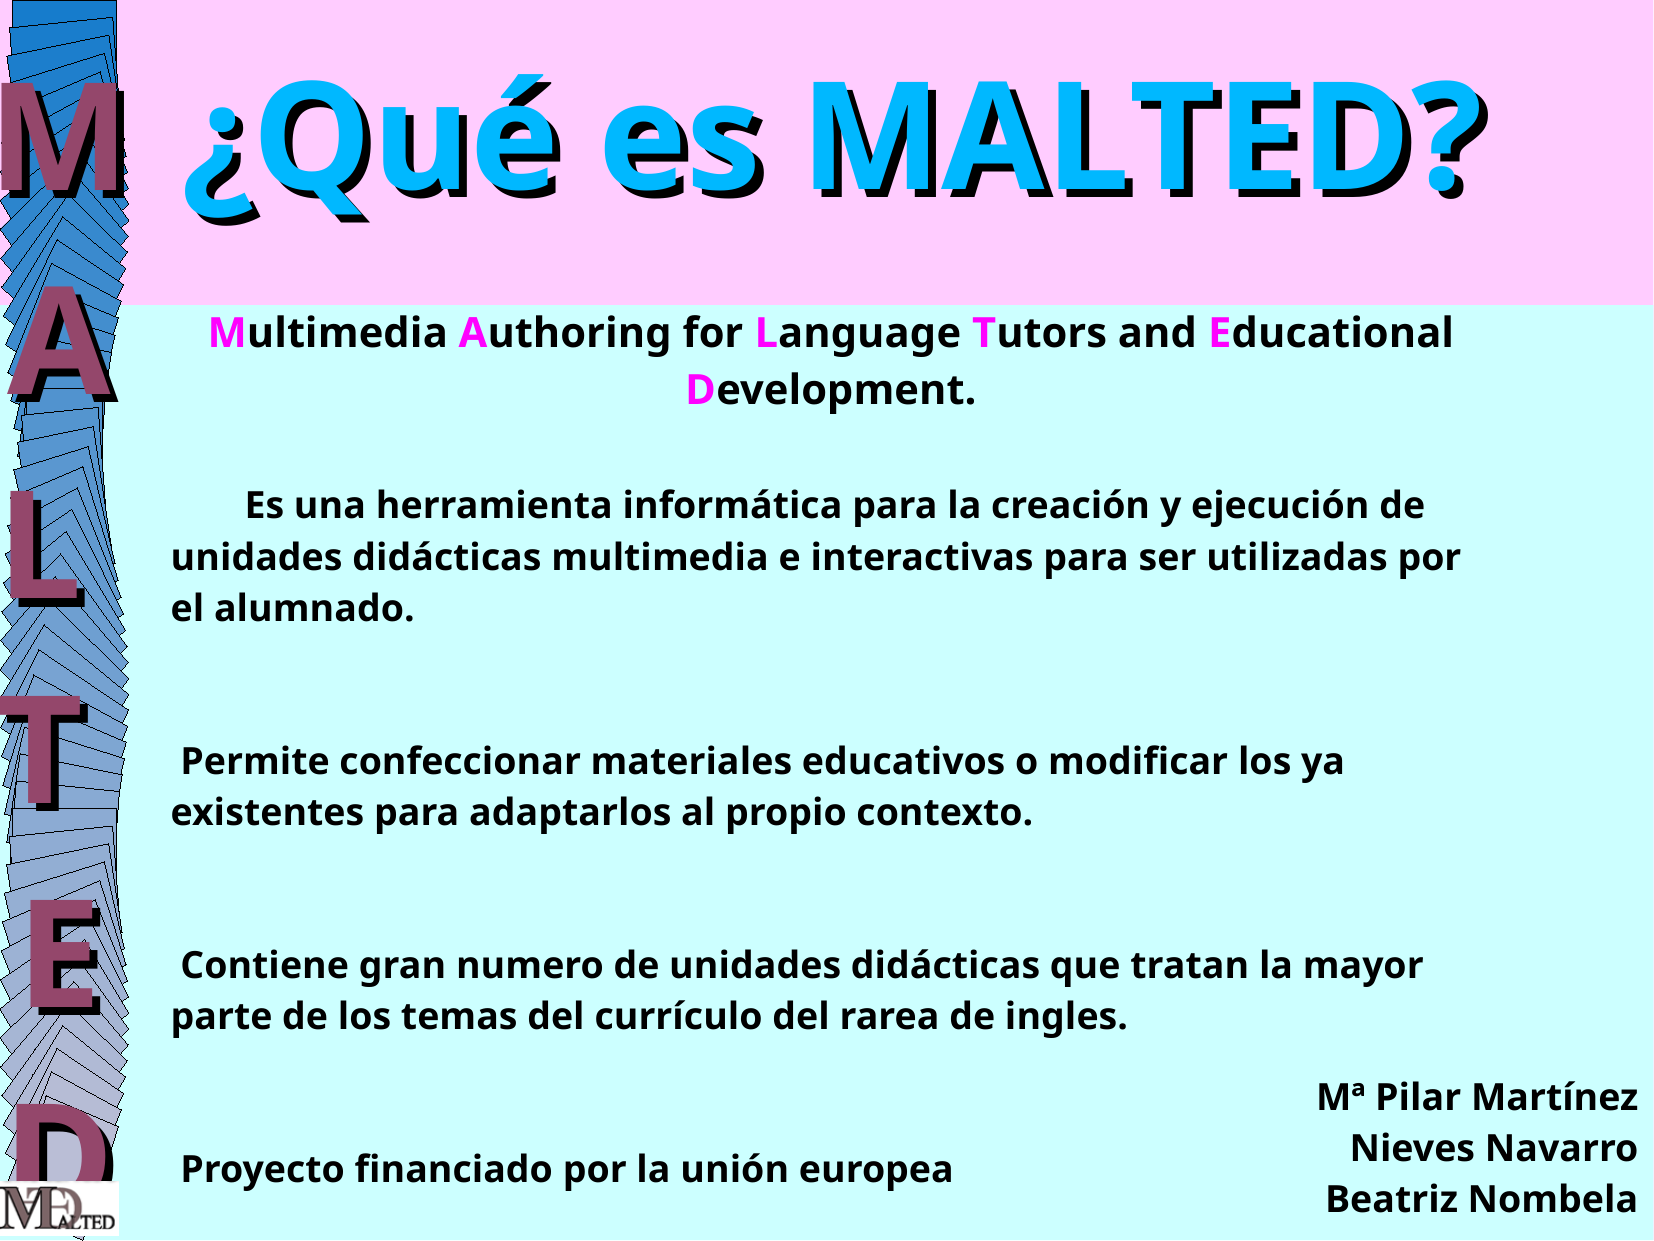

# ¿Qué es MALTED?
Multimedia Authoring for Language Tutors and Educational Development.
	Es una herramienta informática para la creación y ejecución de unidades didácticas multimedia e interactivas para ser utilizadas por el alumnado.
 Permite confeccionar materiales educativos o modificar los ya existentes para adaptarlos al propio contexto.
 Contiene gran numero de unidades didácticas que tratan la mayor parte de los temas del currículo del rarea de ingles.
 Proyecto financiado por la unión europea